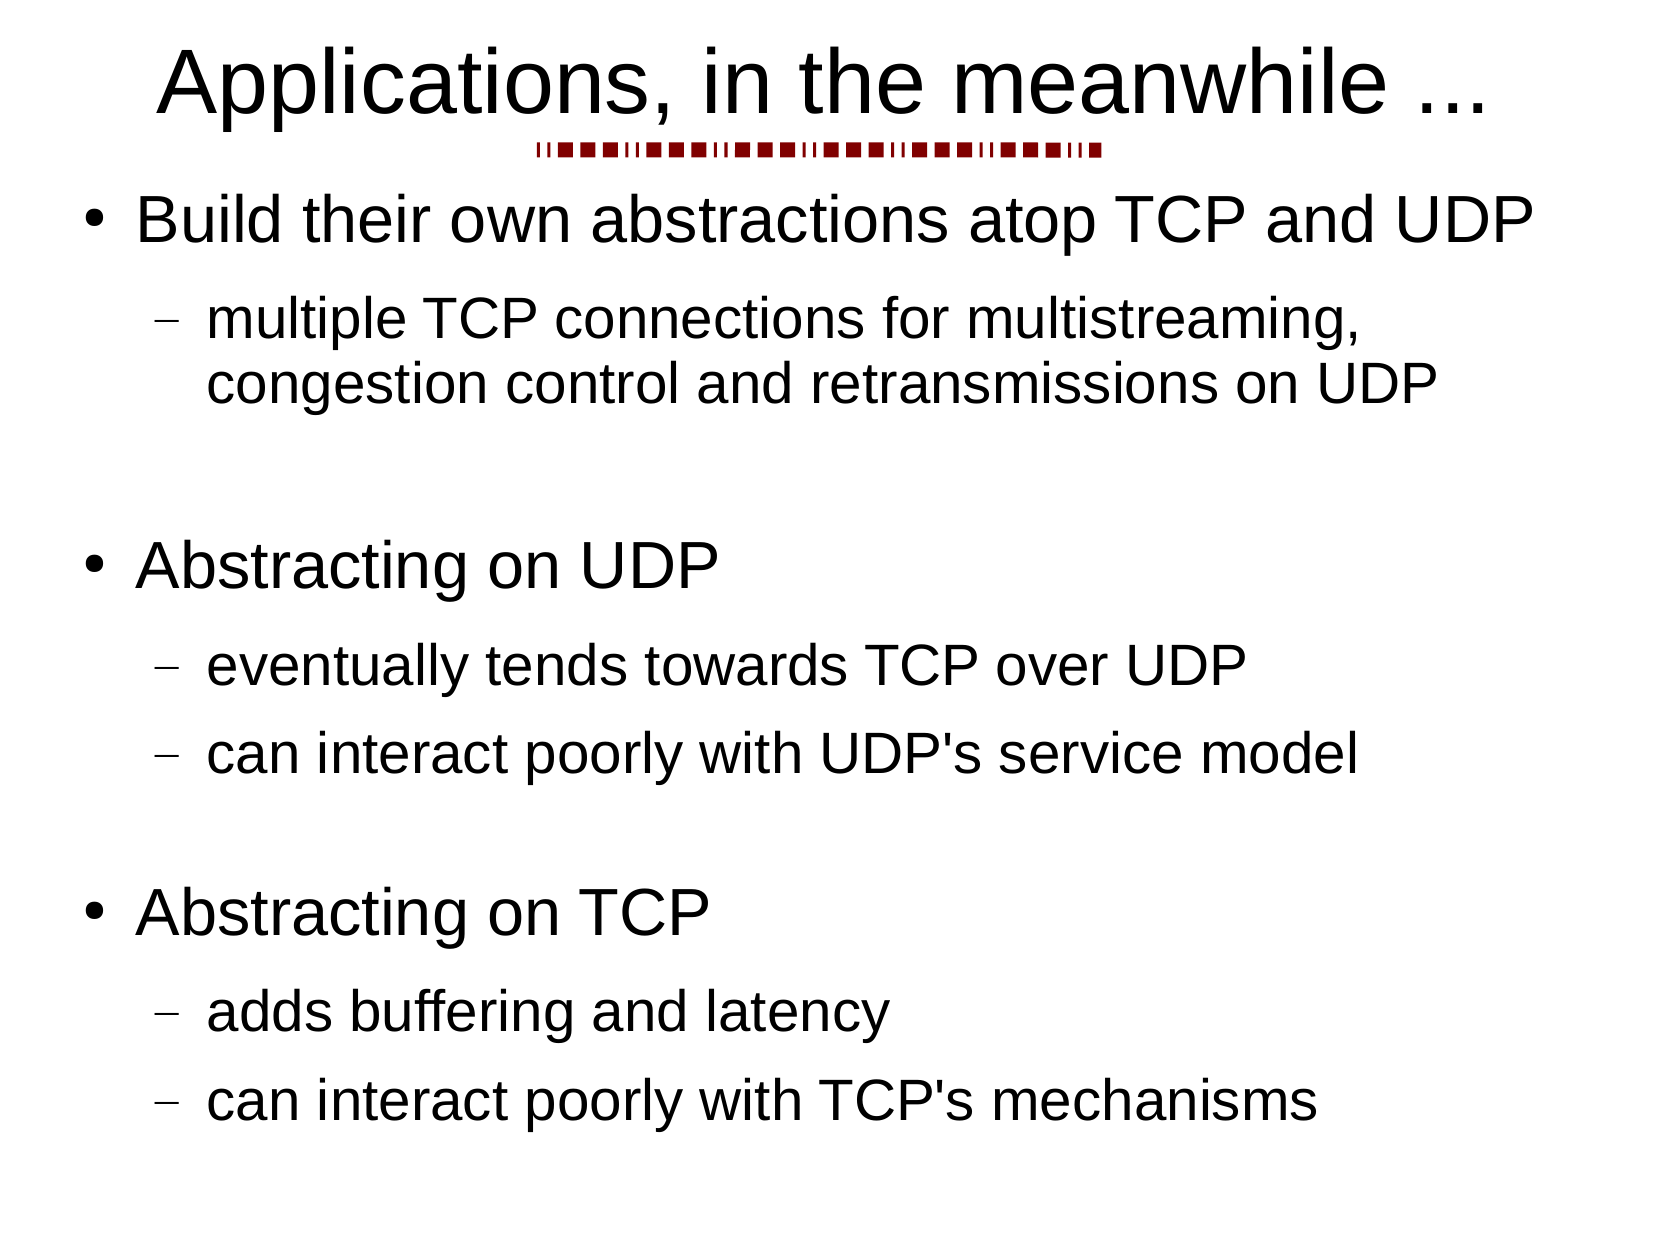

# Applications, in the meanwhile ...
Build their own abstractions atop TCP and UDP
multiple TCP connections for multistreaming, congestion control and retransmissions on UDP
Abstracting on UDP
eventually tends towards TCP over UDP
can interact poorly with UDP's service model
Abstracting on TCP
adds buffering and latency
can interact poorly with TCP's mechanisms